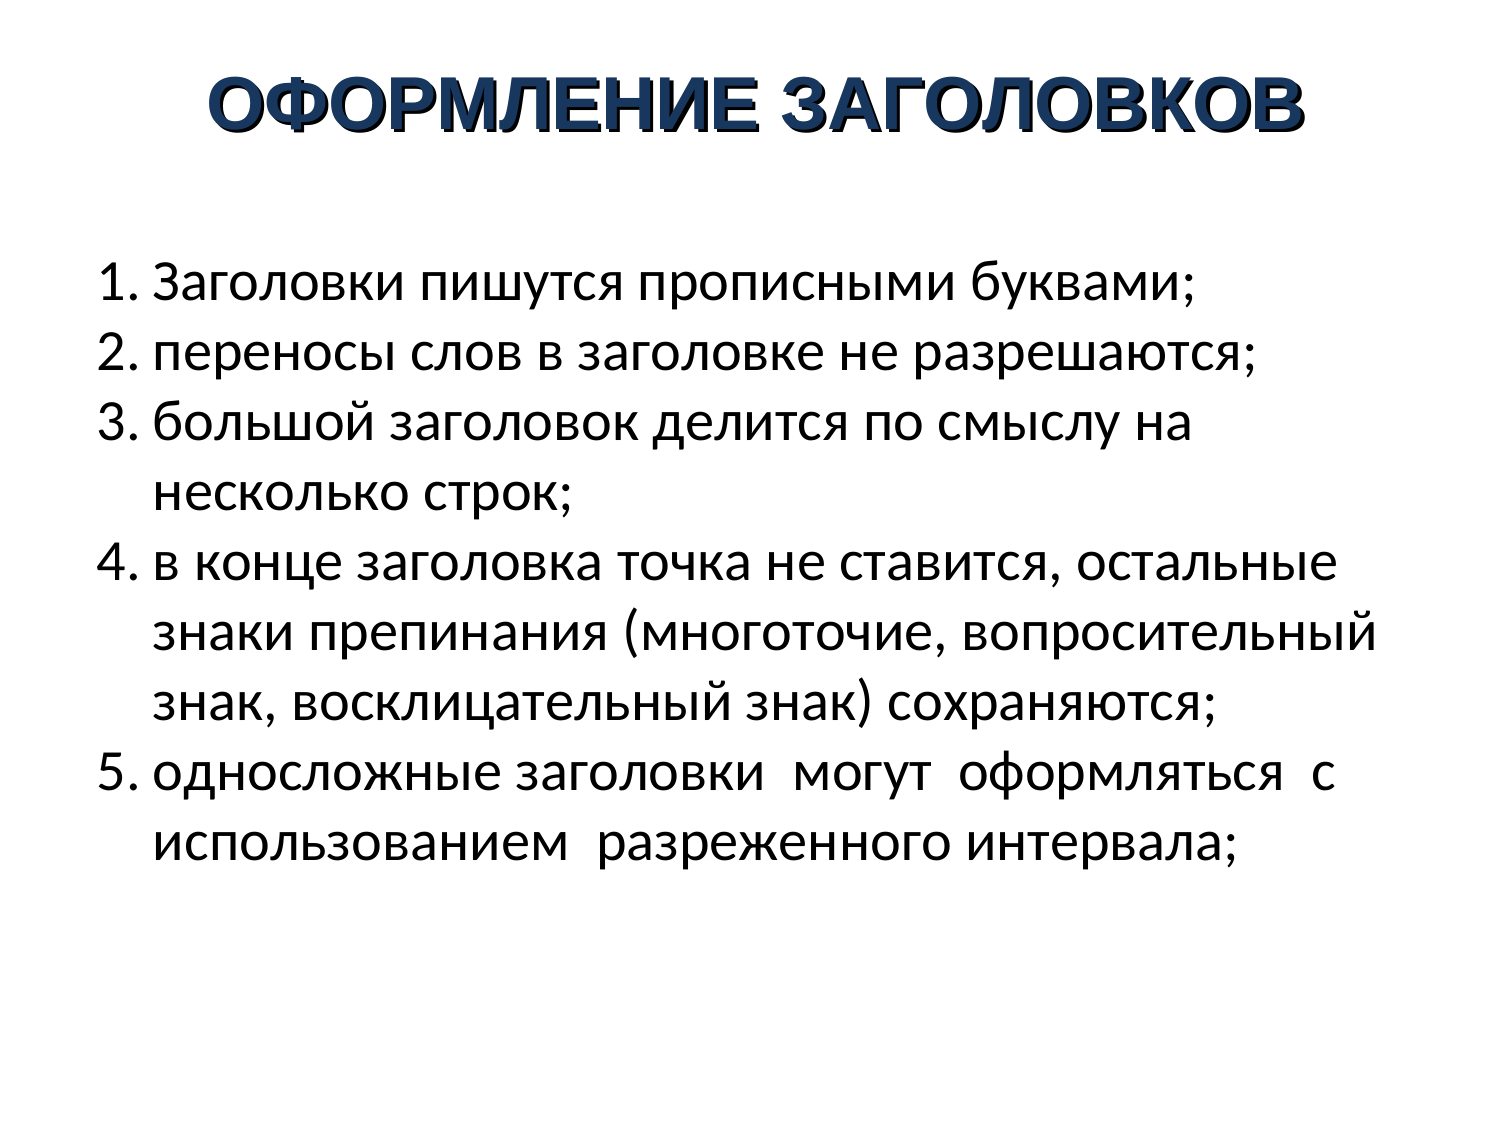

ОФОРМЛЕНИЕ ЗАГОЛОВКОВ
Заголовки пишутся прописными буквами;
переносы слов в заголовке не разрешаются;
большой заголовок делится по смыслу на несколько строк;
в конце заголовка точка не ставится, остальные знаки препинания (многоточие, вопросительный знак, восклицательный знак) сохраняются;
односложные заголовки могут оформляться с использованием разреженного интервала;